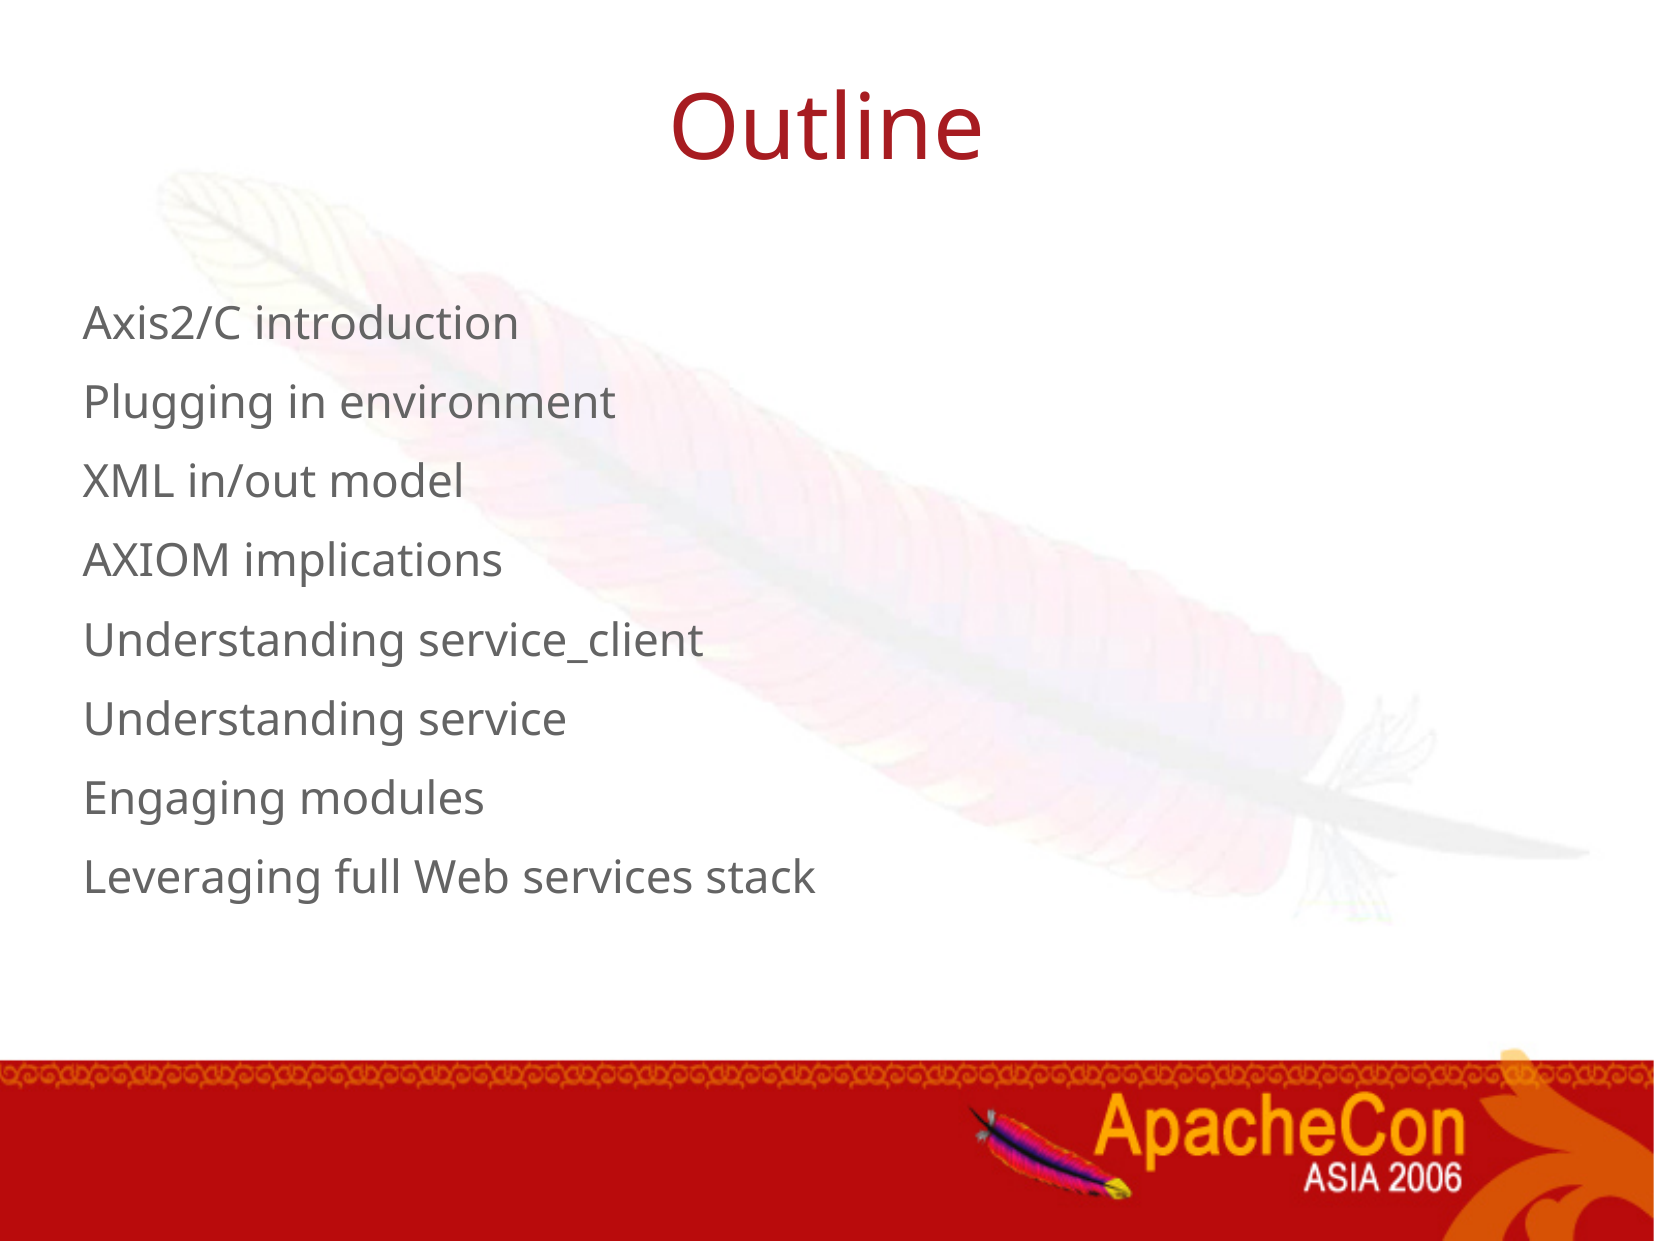

# Outline
Axis2/C introduction
Plugging in environment
XML in/out model
AXIOM implications
Understanding service_client
Understanding service
Engaging modules
Leveraging full Web services stack